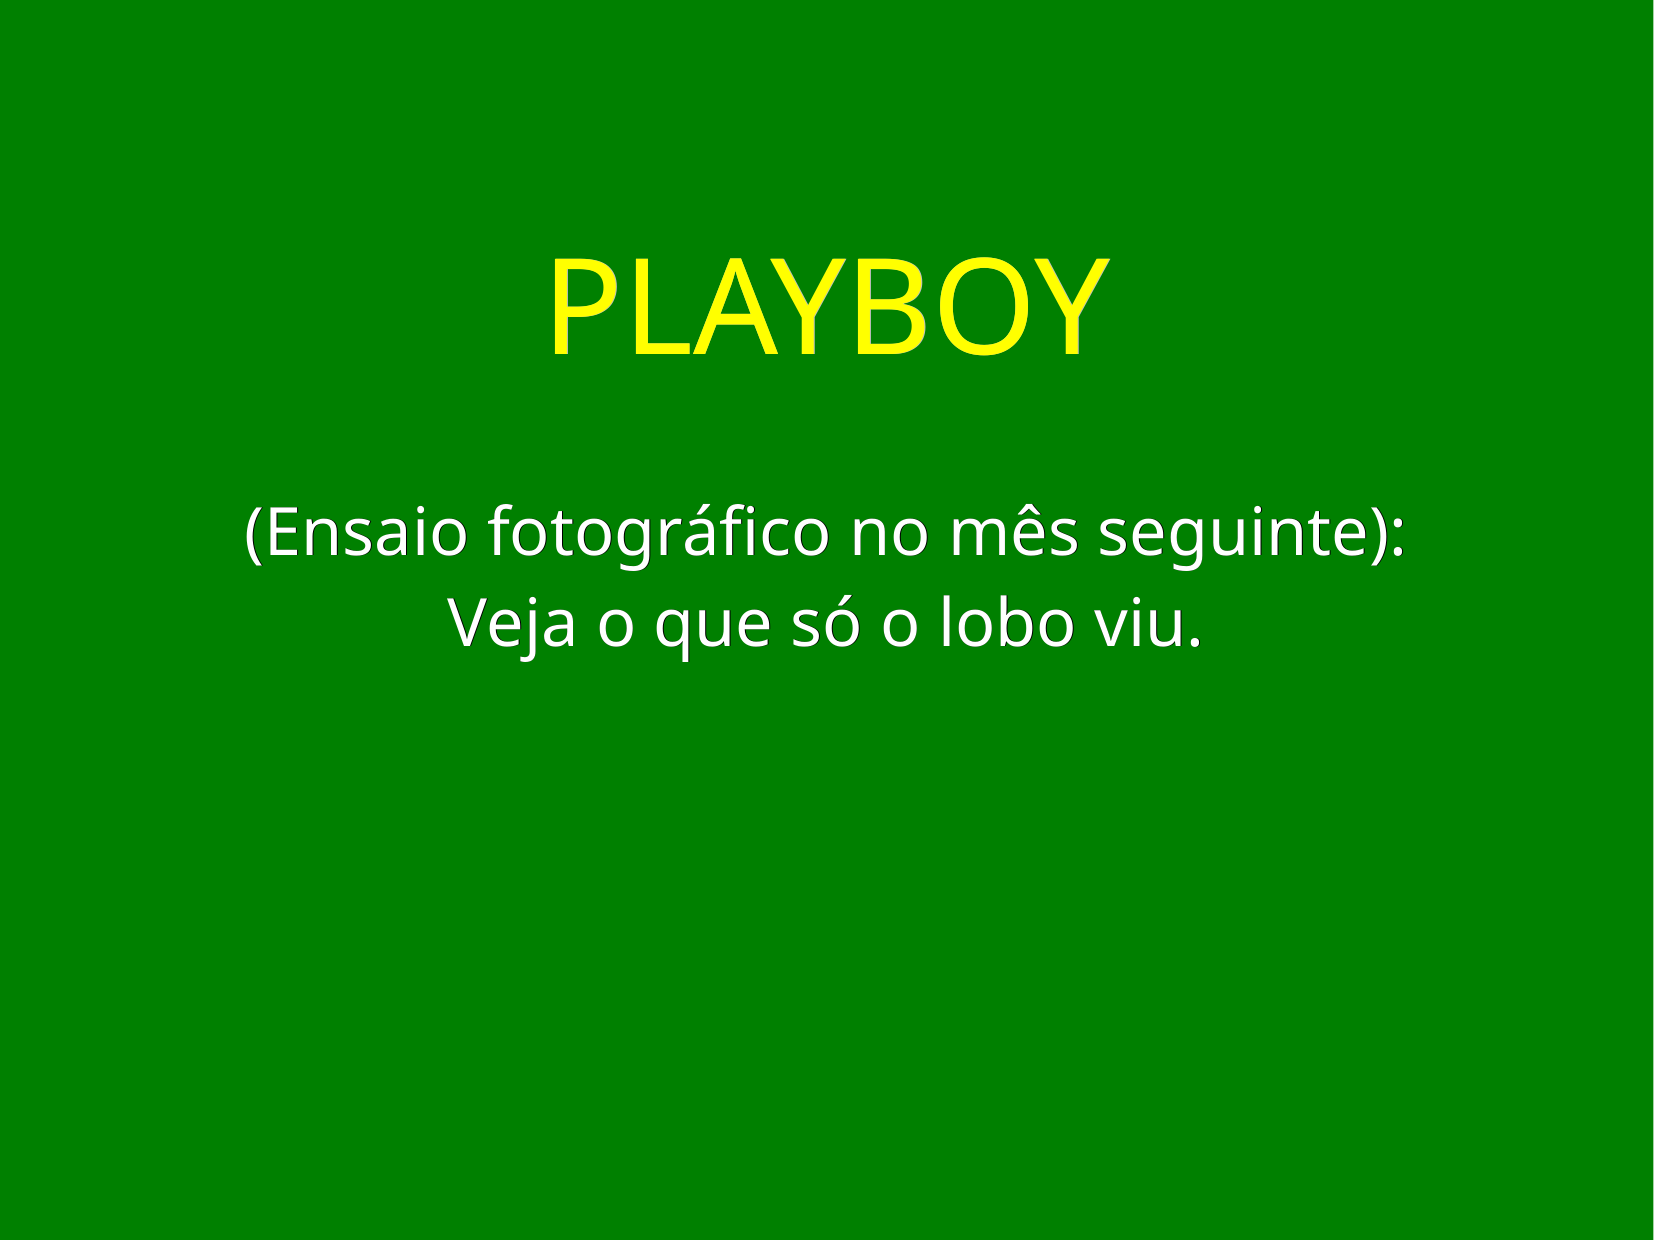

# PLAYBOY
(Ensaio fotográfico no mês seguinte):
Veja o que só o lobo viu.